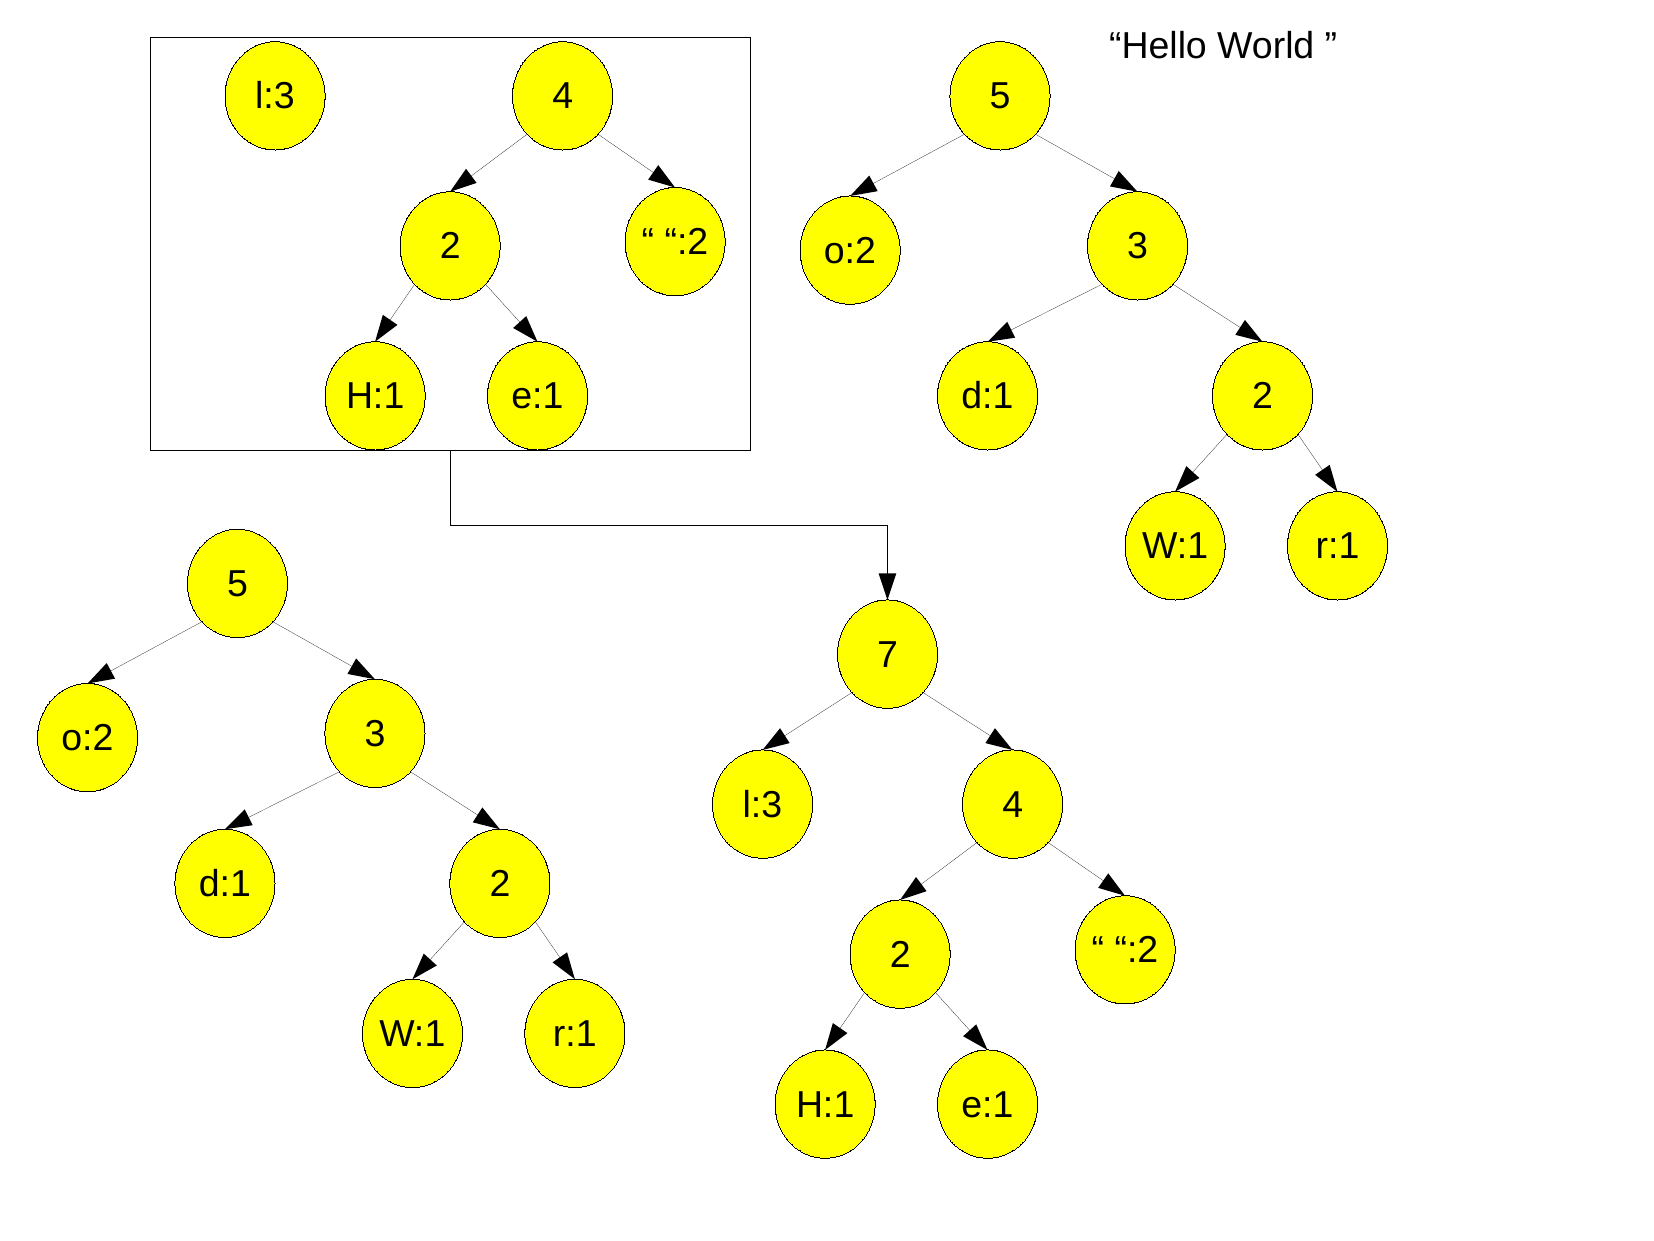

“Hello World ”
l:3
4
5
“ “:2
2
3
o:2
H:1
e:1
d:1
2
W:1
r:1
5
7
3
o:2
l:3
4
d:1
2
“ “:2
2
W:1
r:1
H:1
e:1